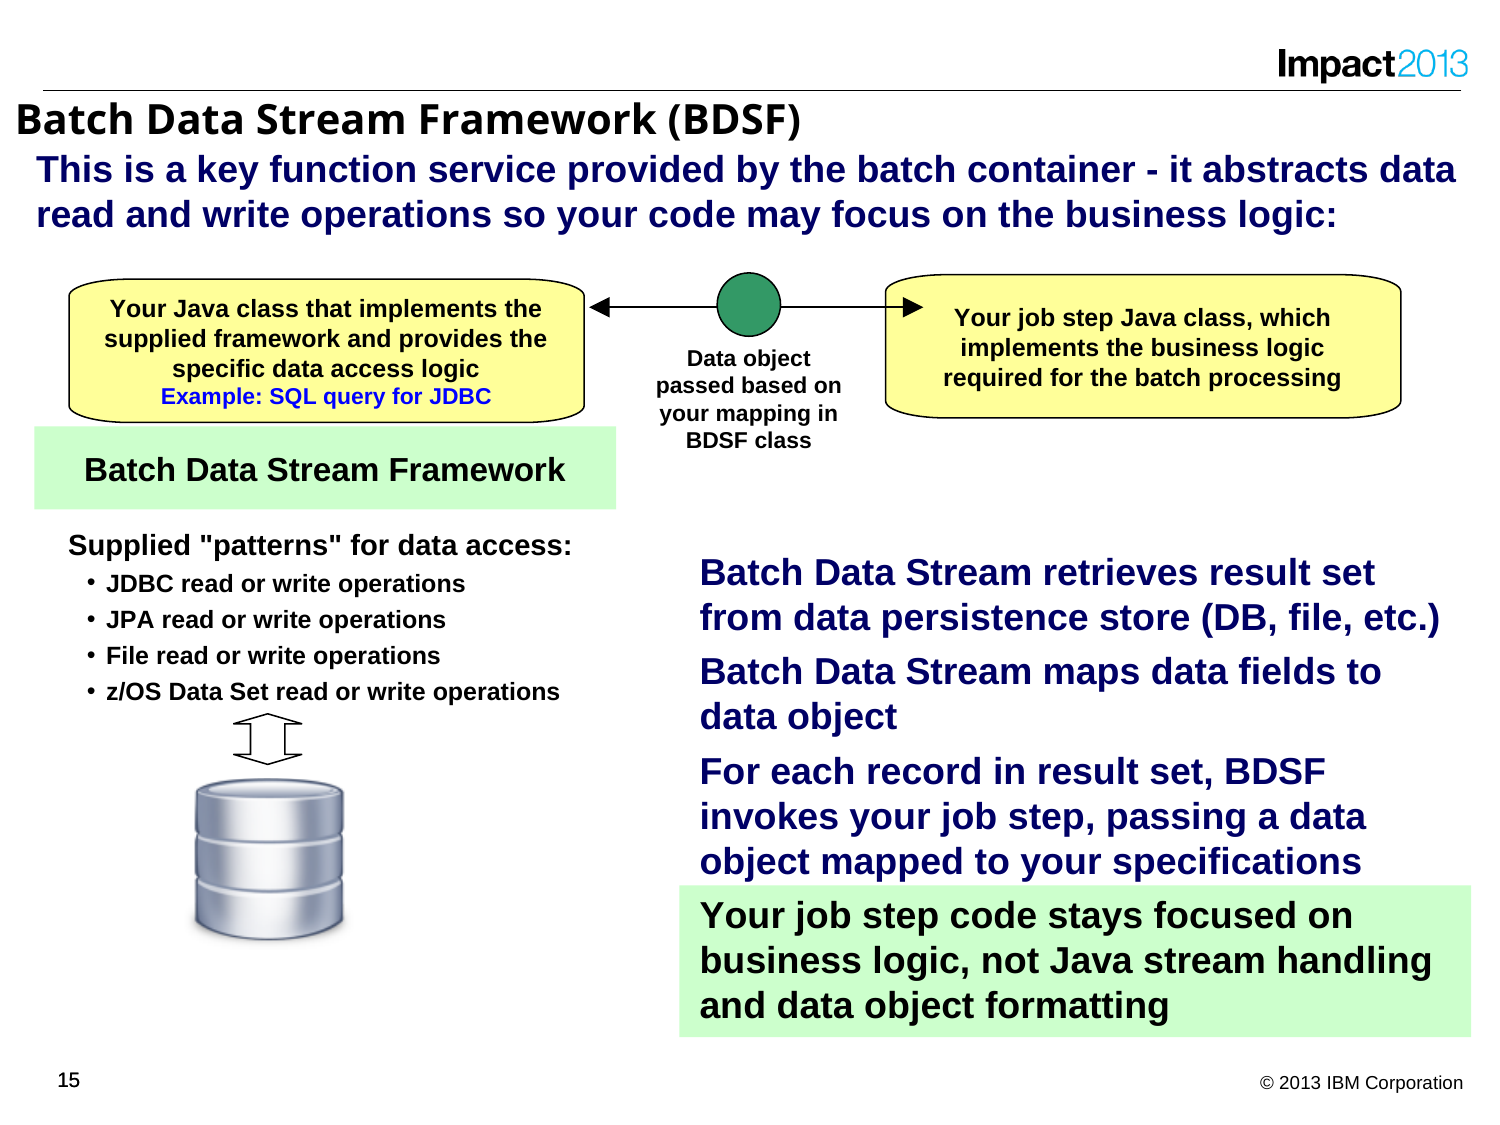

Batch Data Stream Framework (BDSF)
This is a key function service provided by the batch container - it abstracts data read and write operations so your code may focus on the business logic:
Your job step Java class, which implements the business logic required for the batch processing
Your Java class that implements the supplied framework and provides the specific data access logic
Example: SQL query for JDBC
Data object passed based on your mapping in BDSF class
Batch Data Stream Framework
Supplied "patterns" for data access:
JDBC read or write operations
JPA read or write operations
File read or write operations
z/OS Data Set read or write operations
Batch Data Stream retrieves result set from data persistence store (DB, file, etc.)
Batch Data Stream maps data fields to data object
For each record in result set, BDSF invokes your job step, passing a data object mapped to your specifications
Your job step code stays focused on business logic, not Java stream handling and data object formatting